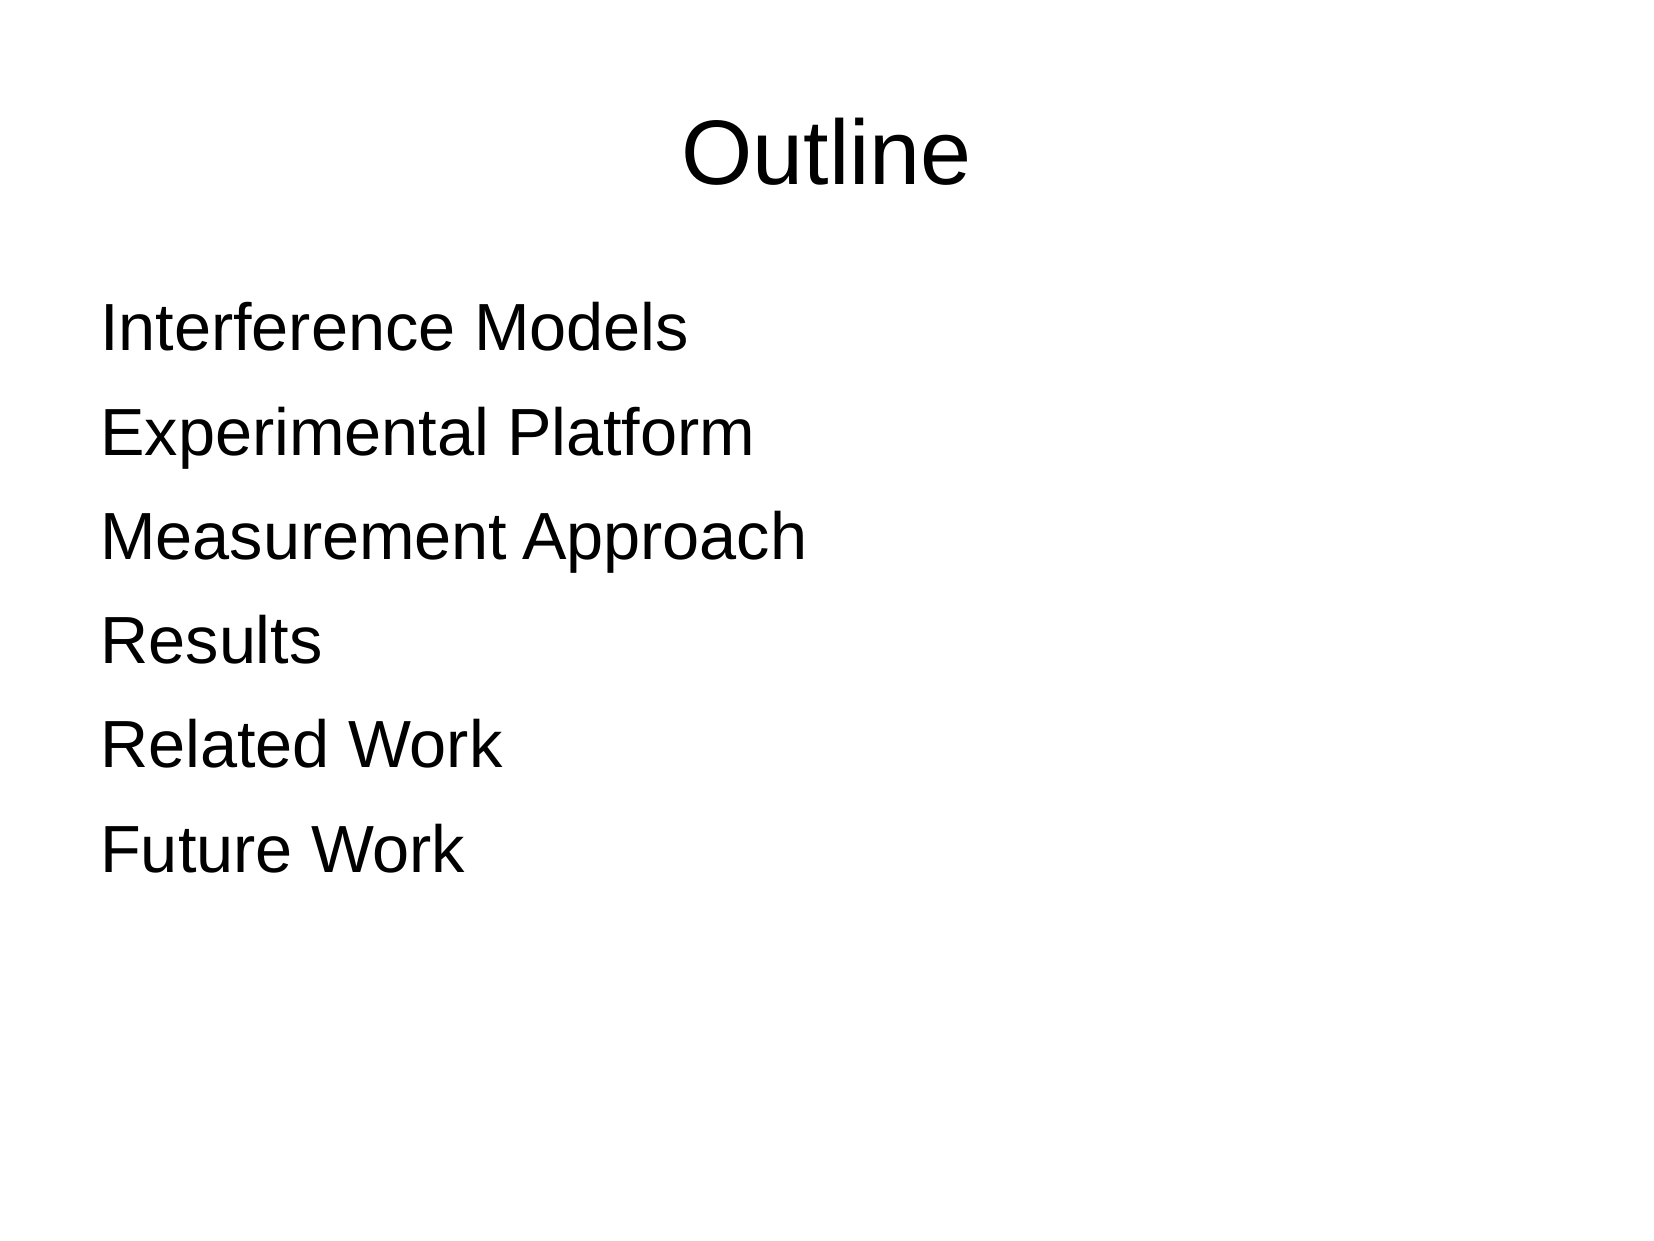

# Outline
Interference Models
Experimental Platform
Measurement Approach
Results
Related Work
Future Work